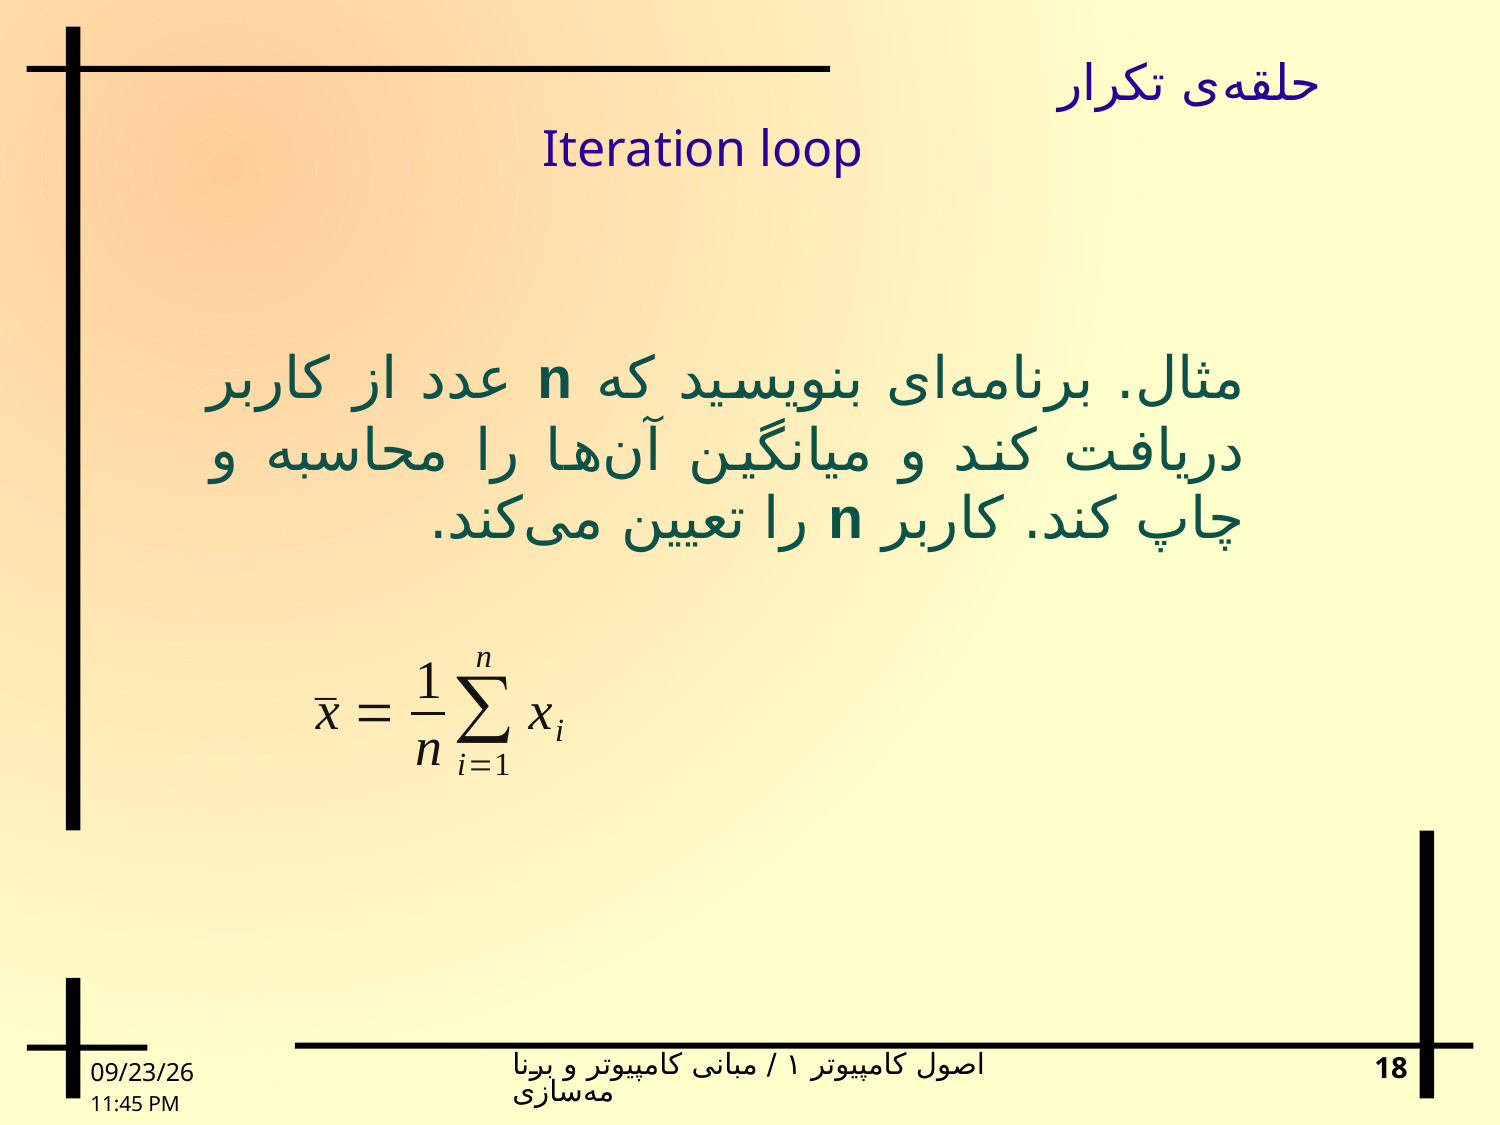

# حلقه‌ی تکرار Iteration loop
مثال. برنامه‌ای بنویسید که n عدد از کاربر دریافت کند و میانگین آن‌ها را محاسبه و چاپ کند. کاربر n را تعیین می‌کند.
اصول کامپیوتر ۱ / مبانی کامپیوتر و برنامه‌سازی
18